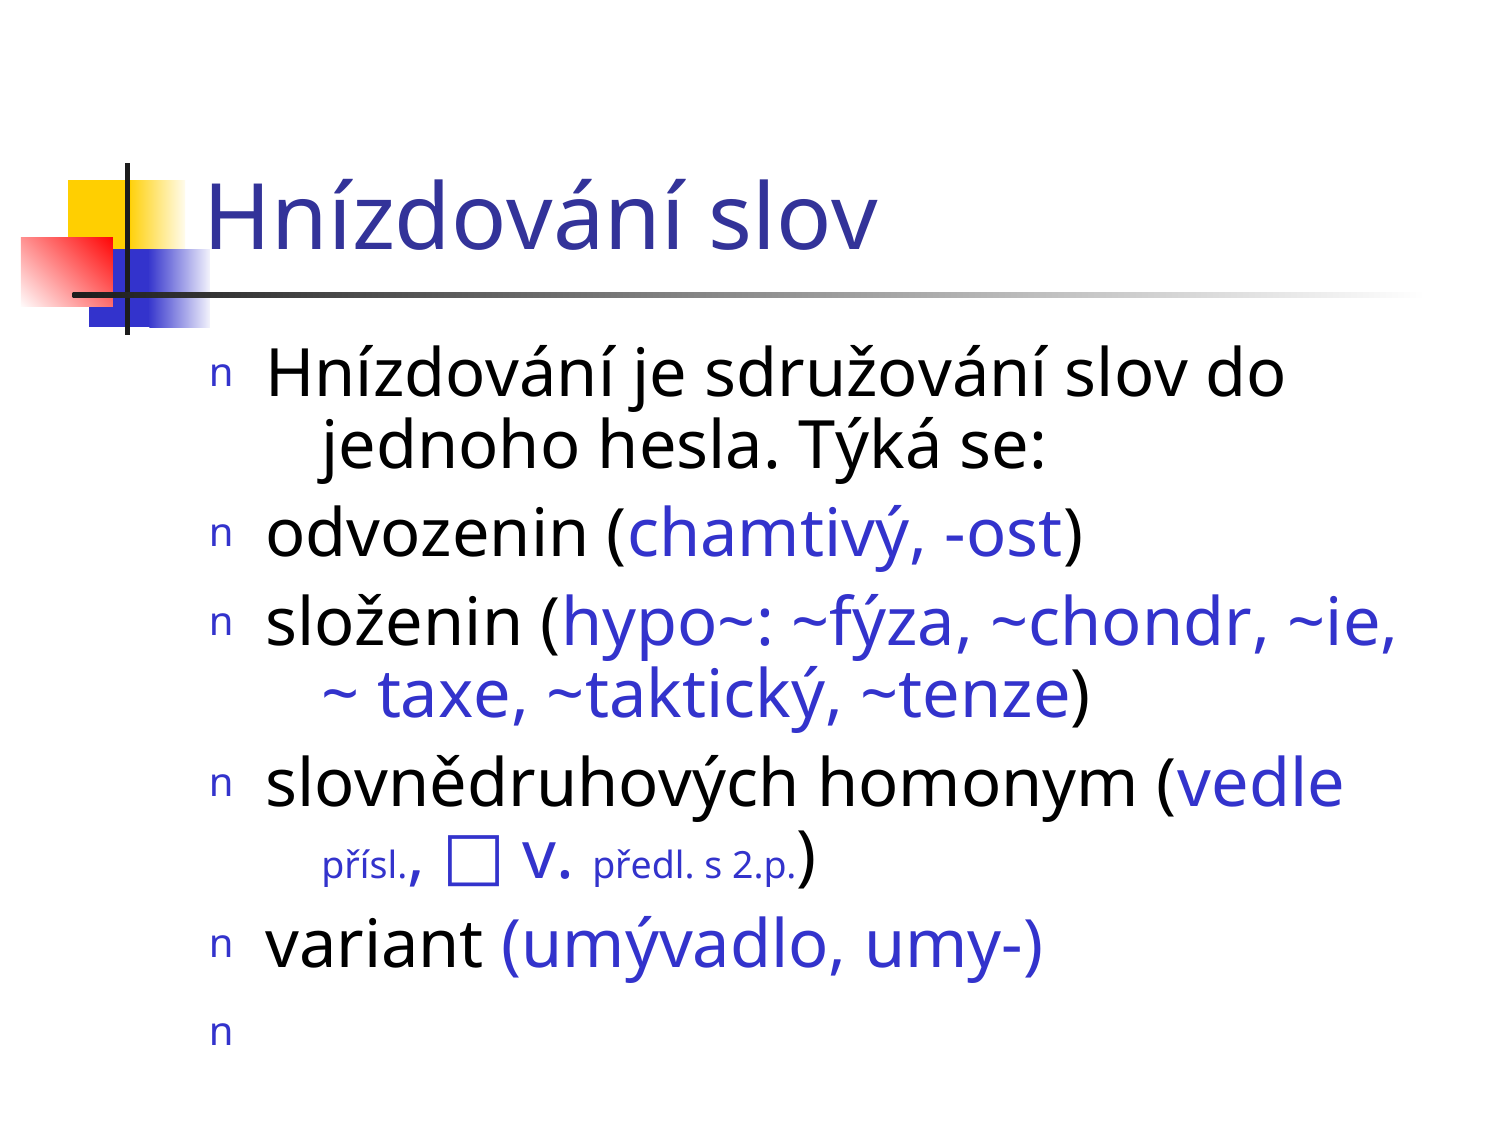

# Hnízdování slov
Hnízdování je sdružování slov do jednoho hesla. Týká se:
odvozenin (chamtivý, -ost)
složenin (hypo~: ~fýza, ~chondr, ~ie, ~ taxe, ~taktický, ~tenze)
slovnědruhových homonym (vedle přísl., □ v. předl. s 2.p.)
variant (umývadlo, umy-)